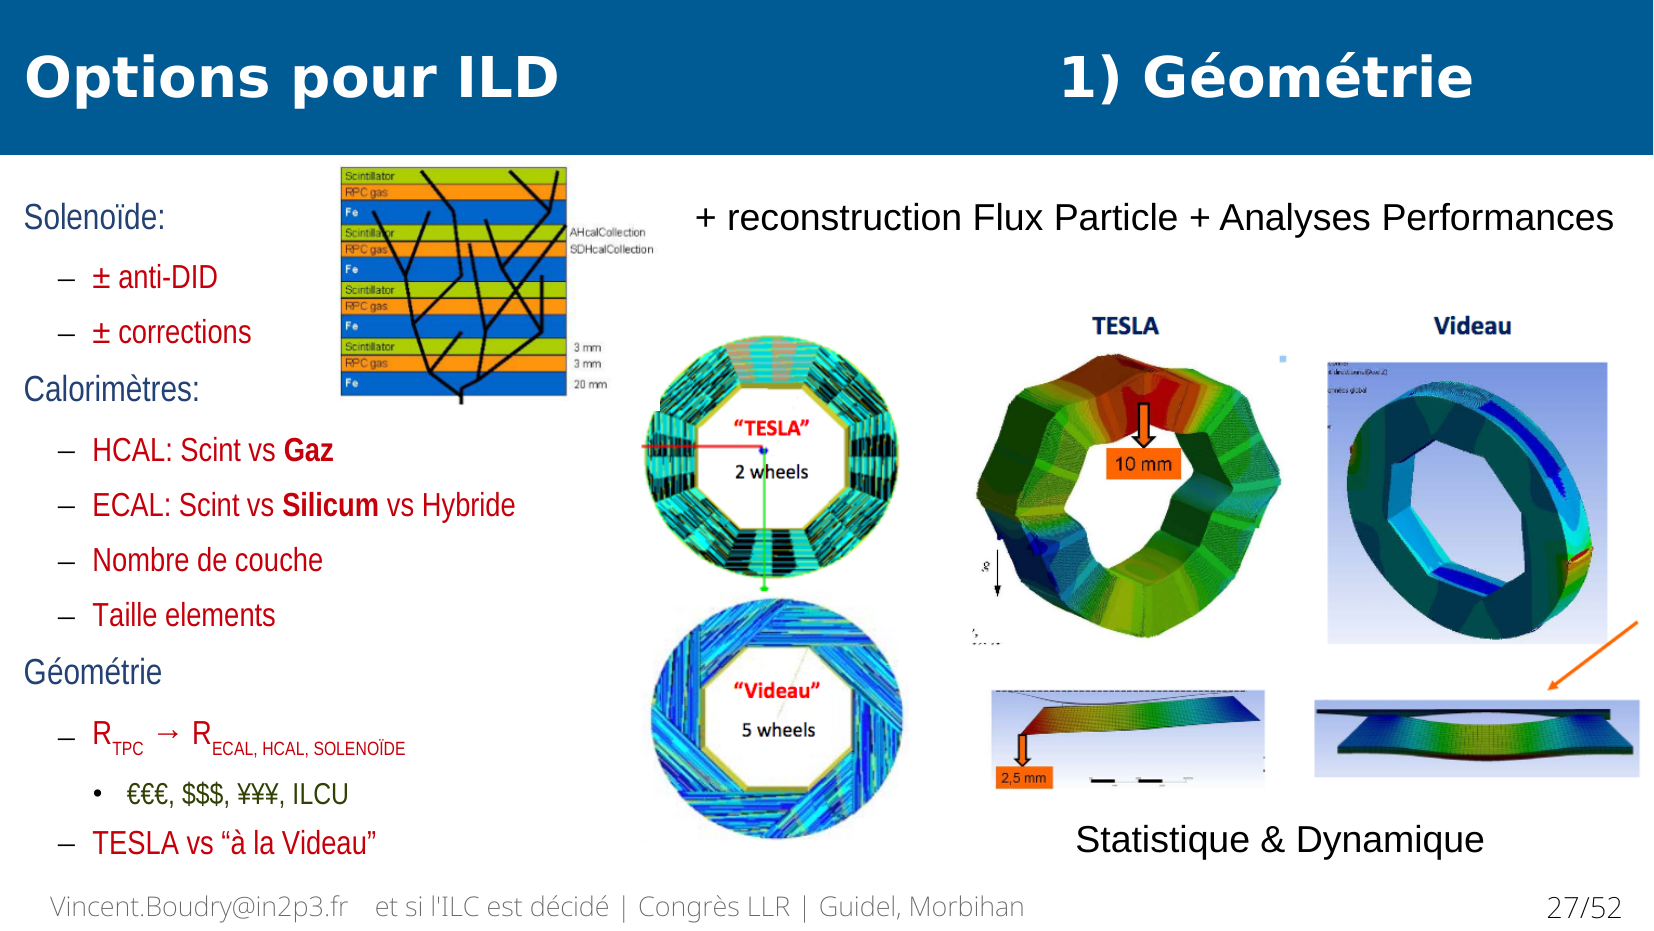

# Options pour ILD							1) Géométrie
+ reconstruction Flux Particle + Analyses Performances
Solenoïde:
± anti-DID
± corrections
Calorimètres:
HCAL: Scint vs Gaz
ECAL: Scint vs Silicum vs Hybride
Nombre de couche
Taille elements
Géométrie
RTPC → RECAL, HCAL, SOLENOÏDE
€€€, $$$, ¥¥¥, ILCU
TESLA vs “à la Videau”
Statistique & Dynamique
et si l'ILC est décidé | Congrès LLR | Guidel, Morbihan
27